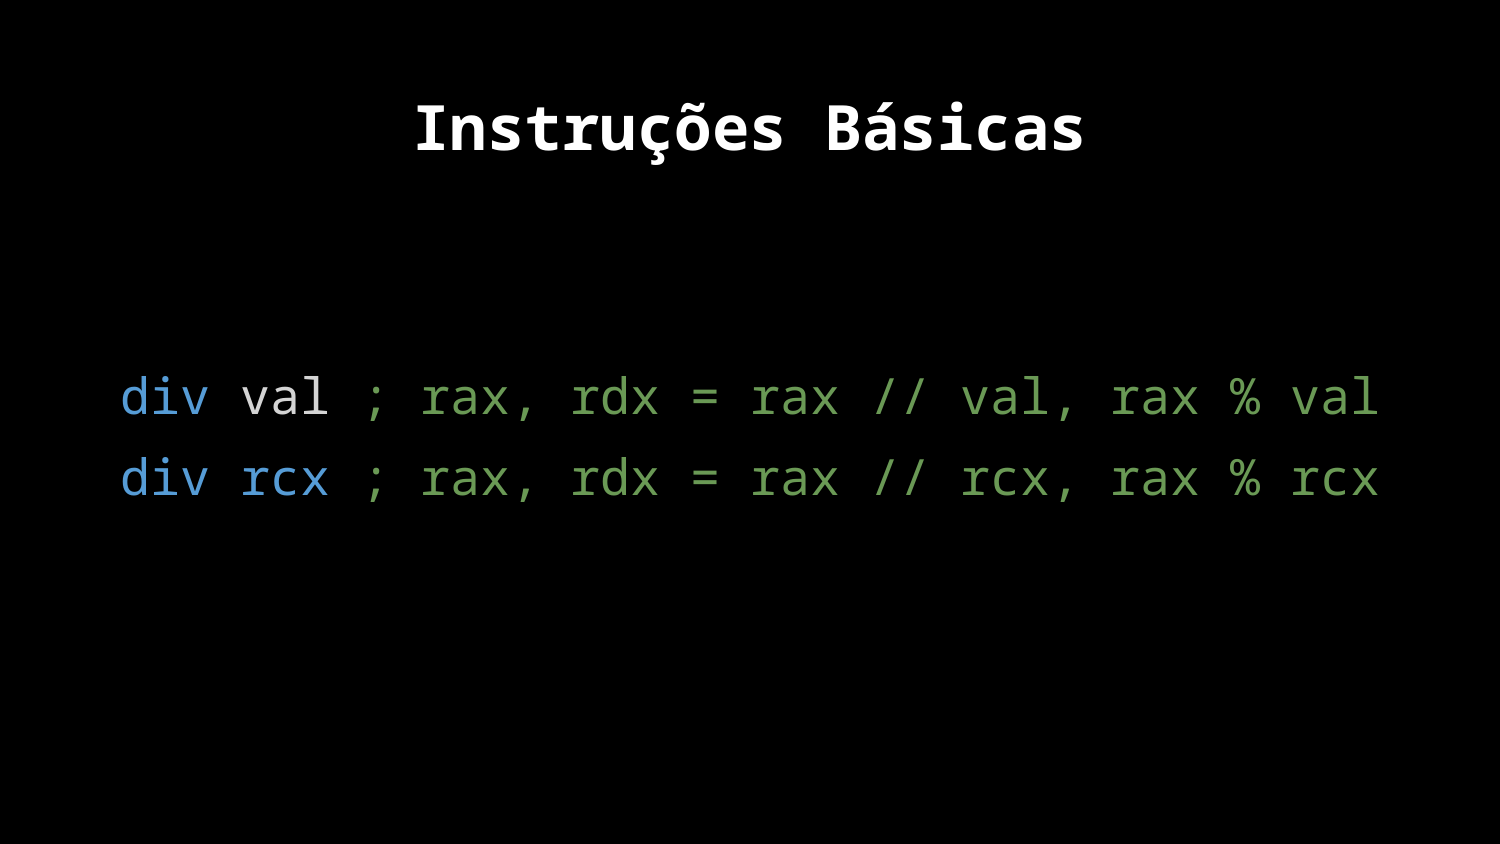

# Instruções Básicas
div val ; rax, rdx = rax // val, rax % val
div rcx ; rax, rdx = rax // rcx, rax % rcx